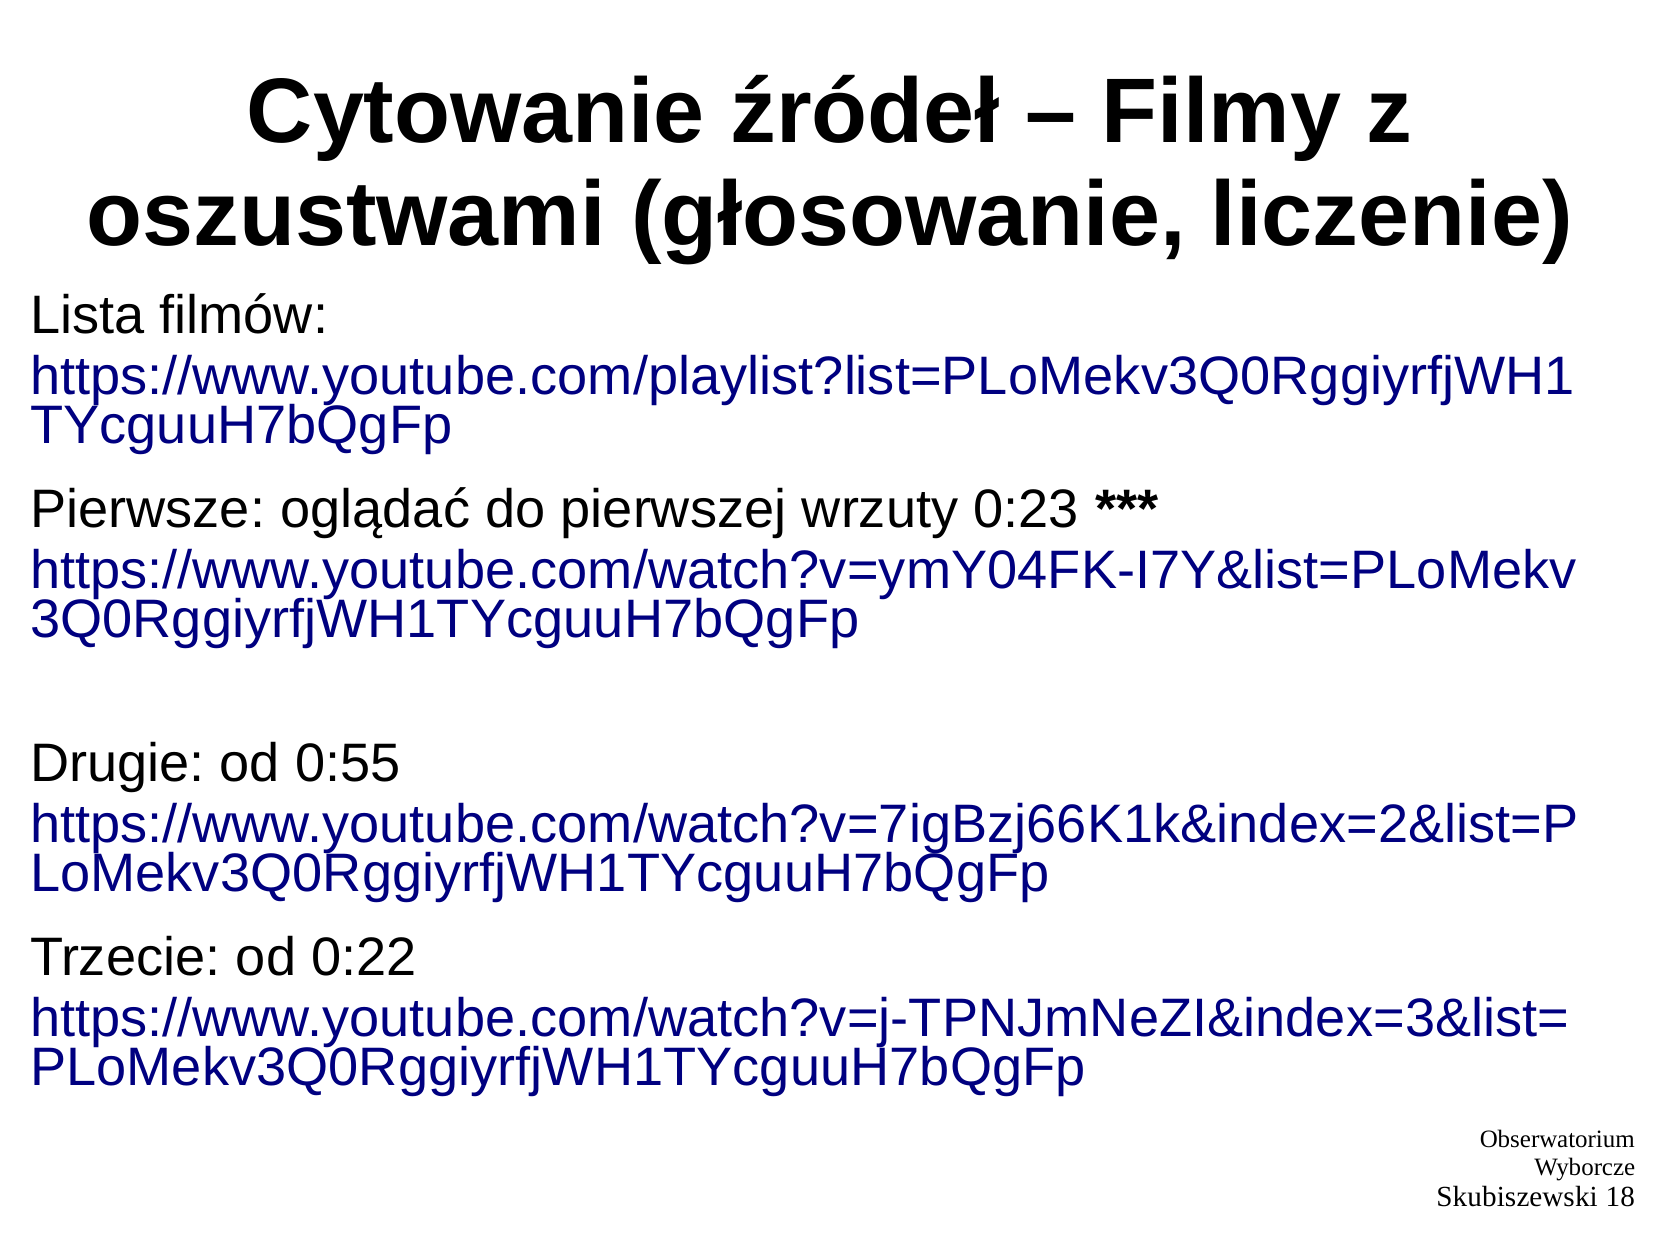

# Cytowanie źródeł – Filmy z oszustwami (głosowanie, liczenie)
Lista filmów: https://www.youtube.com/playlist?list=PLoMekv3Q0RggiyrfjWH1TYcguuH7bQgFp
Pierwsze: oglądać do pierwszej wrzuty 0:23 *** https://www.youtube.com/watch?v=ymY04FK-I7Y&list=PLoMekv3Q0RggiyrfjWH1TYcguuH7bQgFp
Drugie: od 0:55 https://www.youtube.com/watch?v=7igBzj66K1k&index=2&list=PLoMekv3Q0RggiyrfjWH1TYcguuH7bQgFp
Trzecie: od 0:22 https://www.youtube.com/watch?v=j-TPNJmNeZI&index=3&list=PLoMekv3Q0RggiyrfjWH1TYcguuH7bQgFp
18